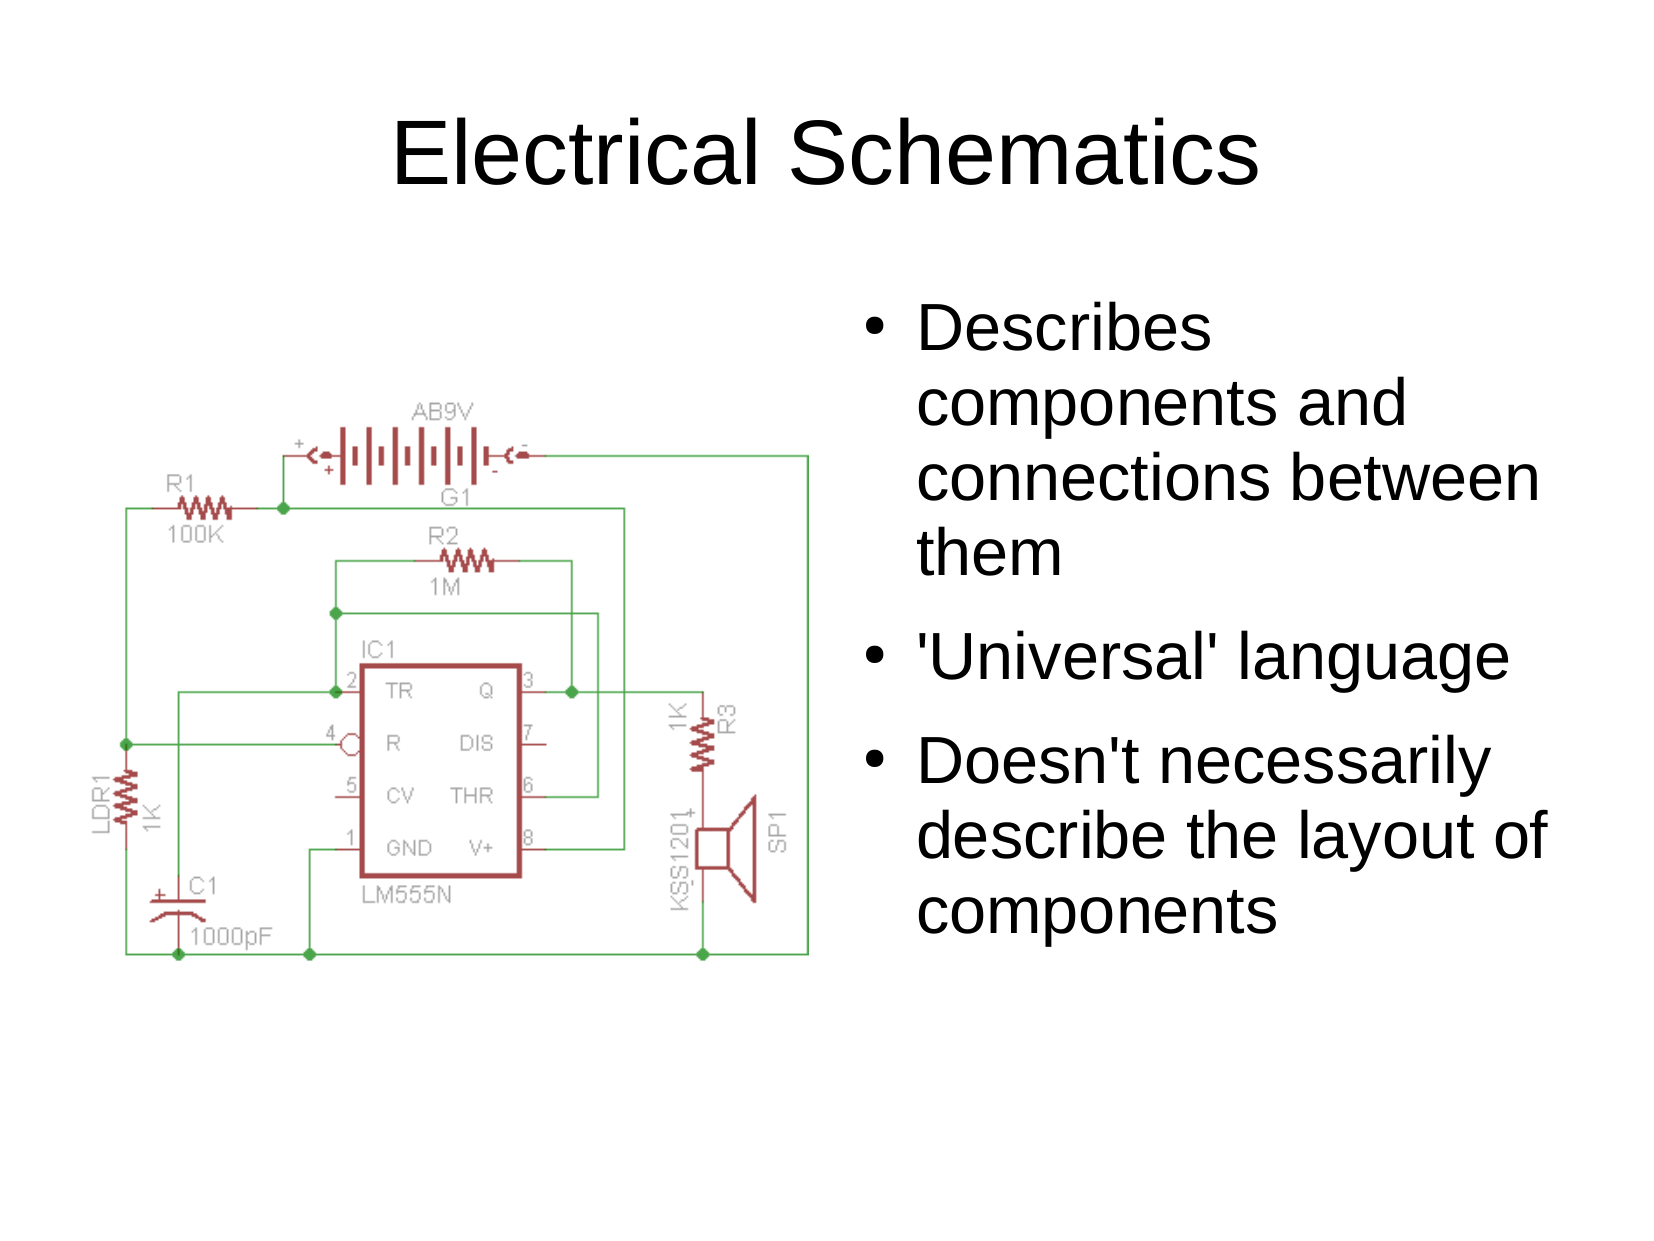

# Electrical Schematics
Describes components and connections between them
'Universal' language
Doesn't necessarily describe the layout of components